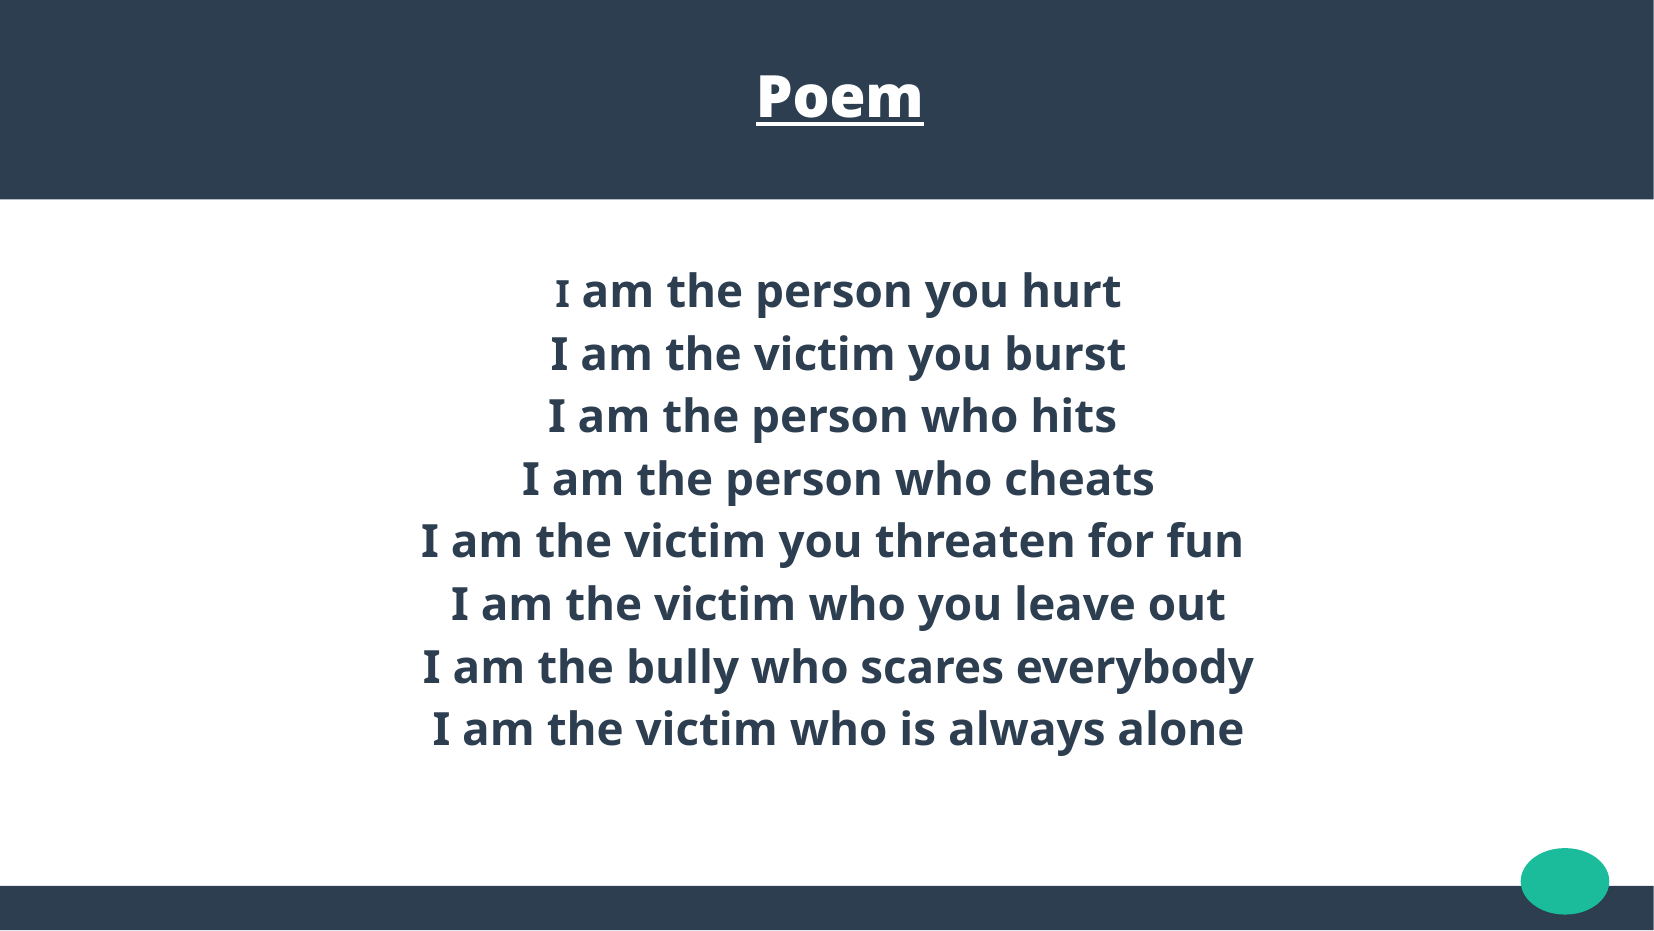

# Poem
I am the person you hurt
I am the victim you burst
I am the person who hits
I am the person who cheats
I am the victim you threaten for fun
I am the victim who you leave out
 I am the bully who scares everybody
I am the victim who is always alone